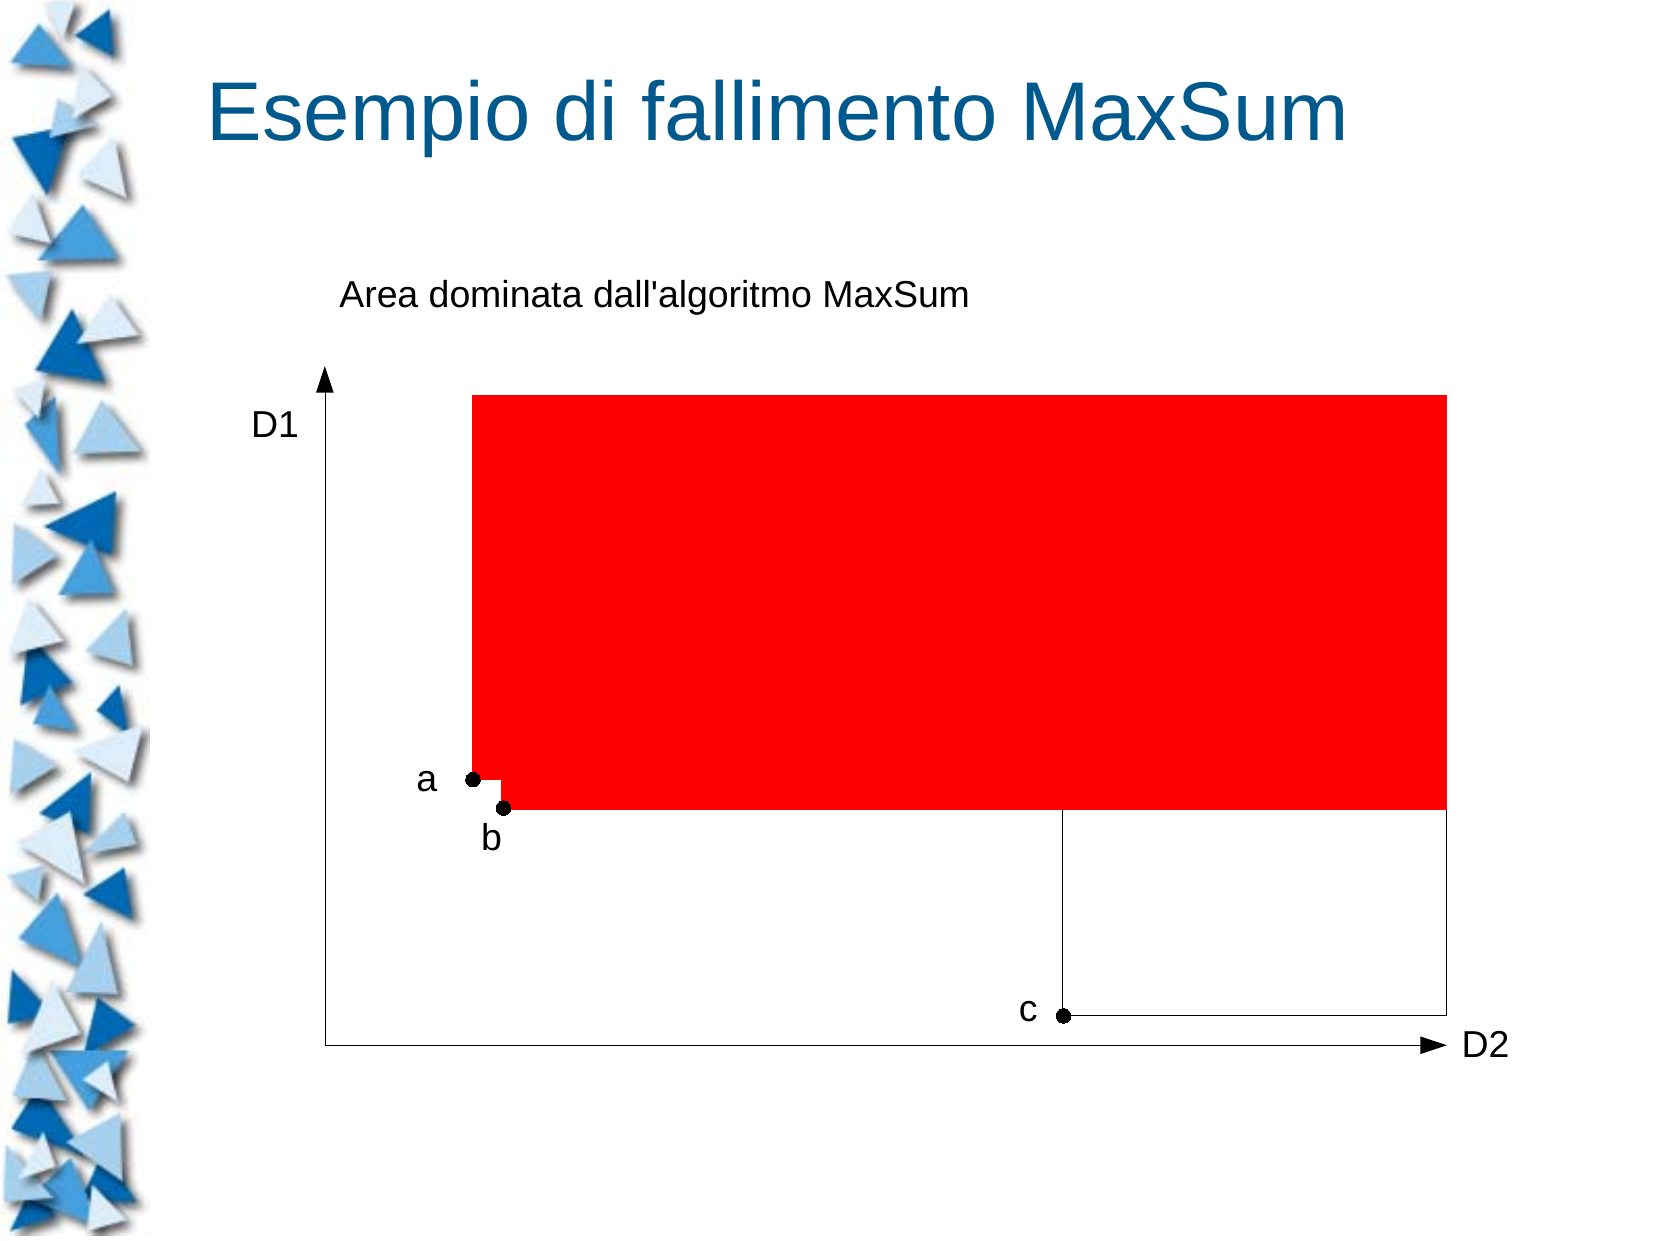

# Esempio di fallimento MaxSum
Area dominata dall'algoritmo MaxSum
D1
a
b
c
D2